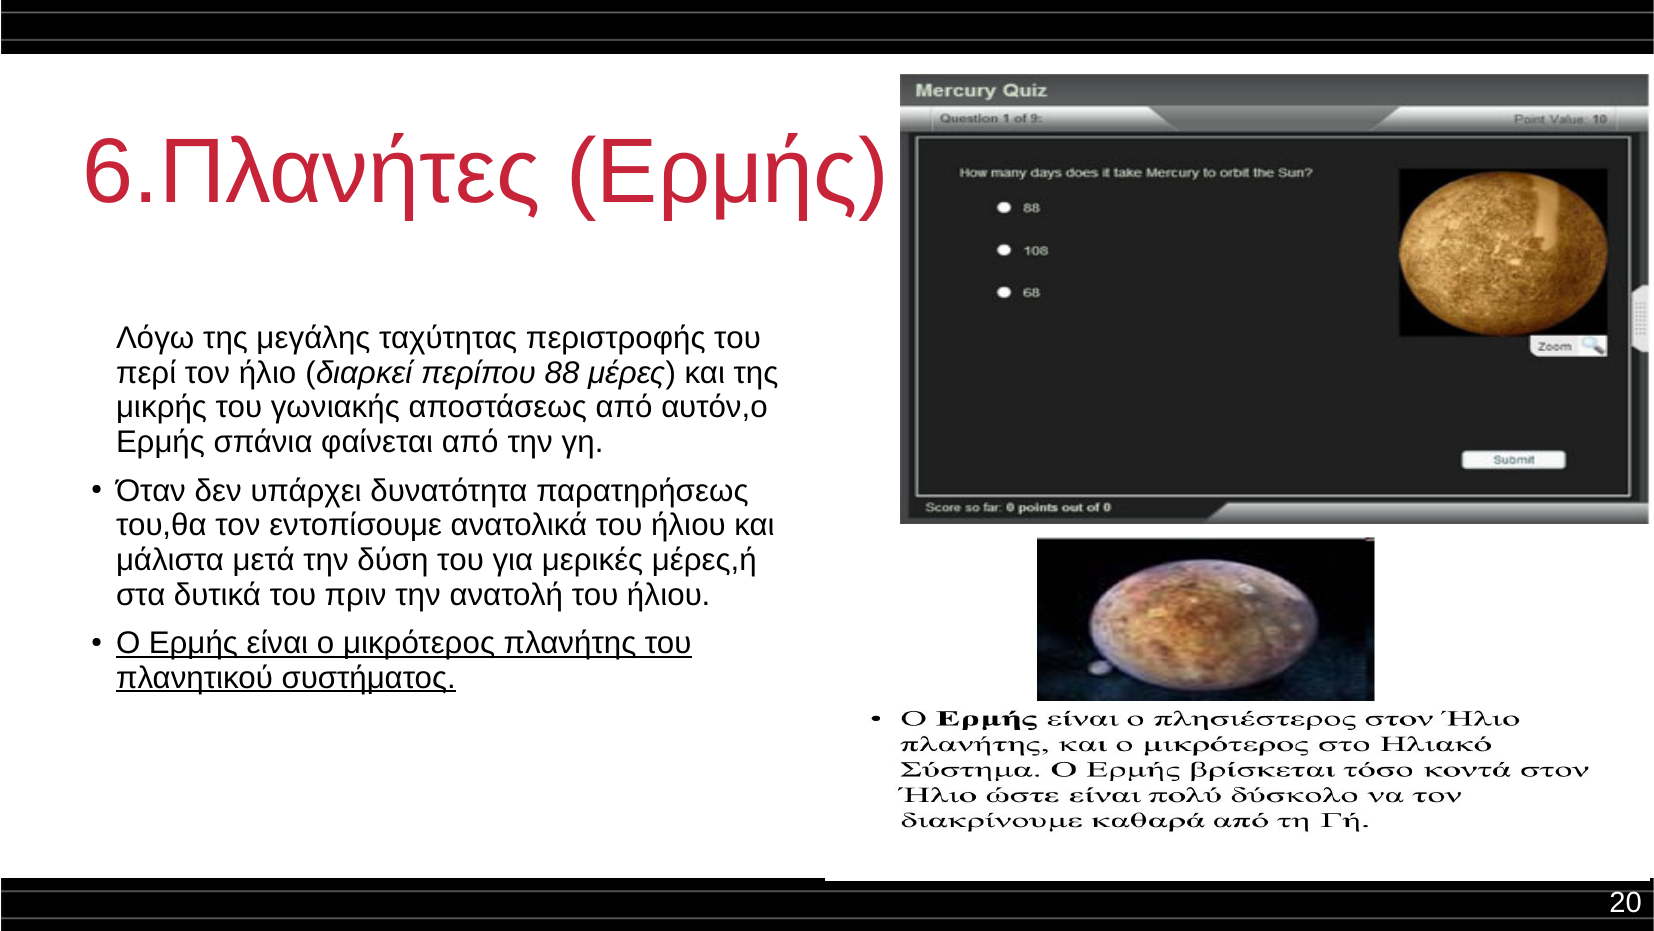

# 6.Πλανήτες (Ερμής)
Λόγω της μεγάλης ταχύτητας περιστροφής του περί τον ήλιο (διαρκεί περίπου 88 μέρες) και της μικρής του γωνιακής αποστάσεως από αυτόν,ο Ερμής σπάνια φαίνεται από την γη.
Όταν δεν υπάρχει δυνατότητα παρατηρήσεως του,θα τον εντοπίσουμε ανατολικά του ήλιου και μάλιστα μετά την δύση του για μερικές μέρες,ή στα δυτικά του πριν την ανατολή του ήλιου.
Ο Ερμής είναι ο μικρότερος πλανήτης του πλανητικού συστήματος.